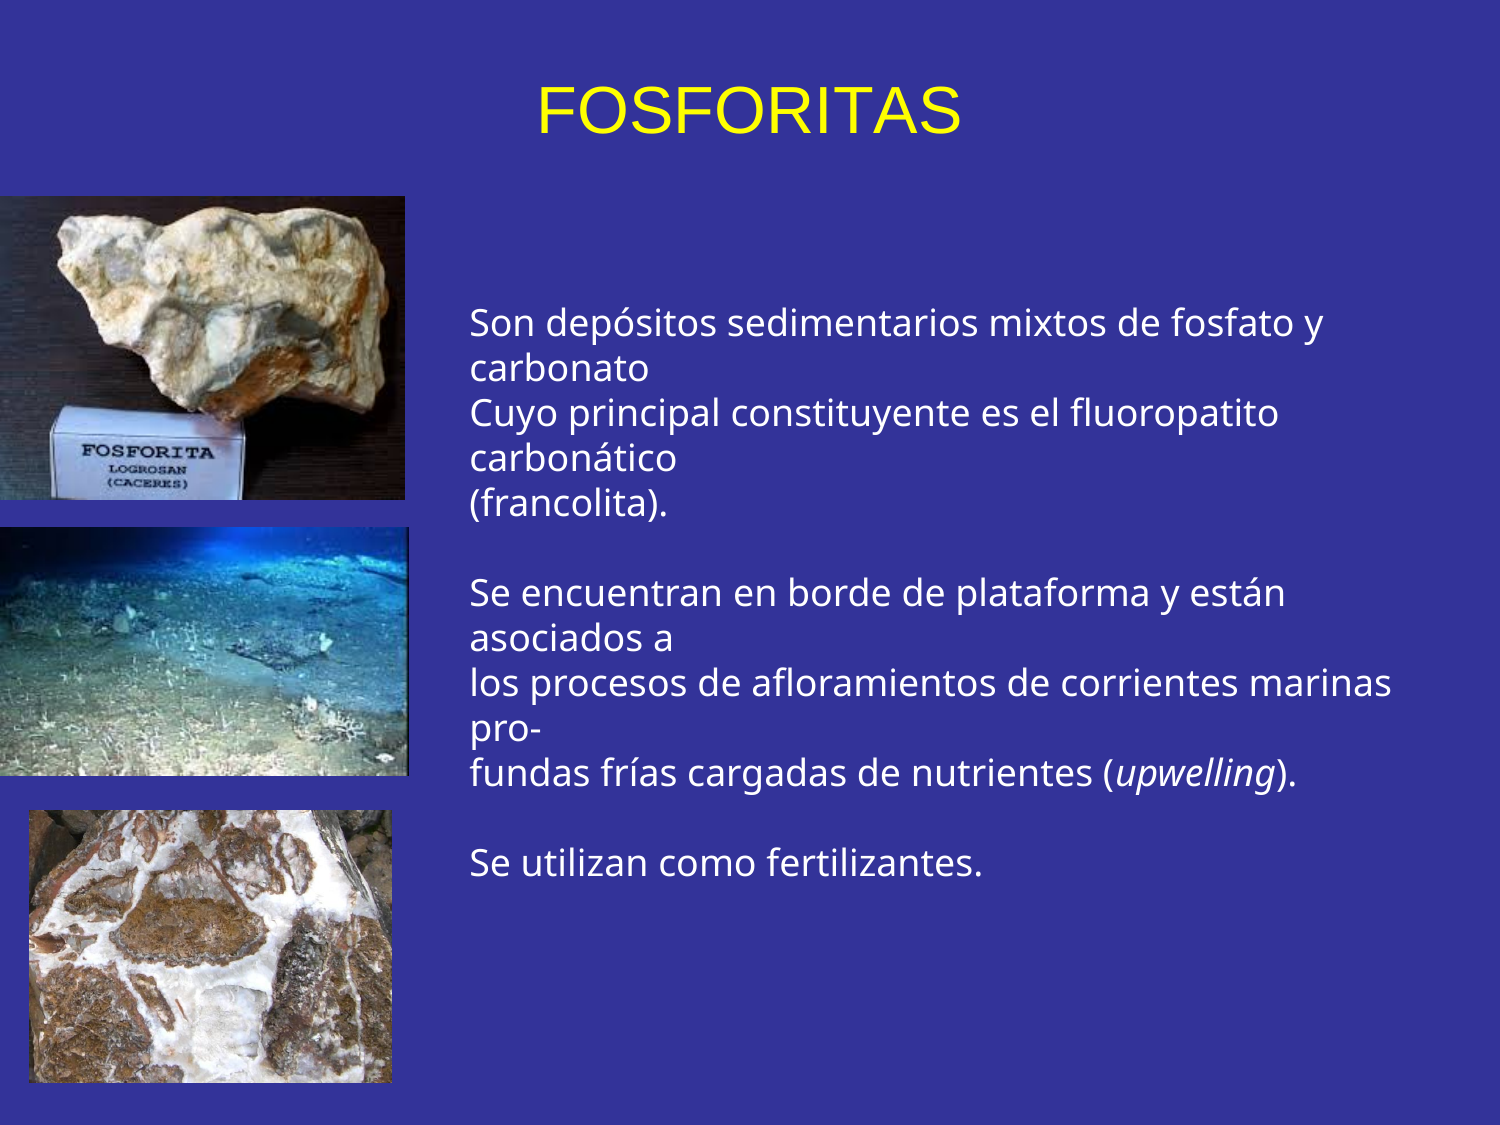

# FOSFORITAS
Son depósitos sedimentarios mixtos de fosfato y carbonato
Cuyo principal constituyente es el fluoropatito carbonático
(francolita).
Se encuentran en borde de plataforma y están asociados a
los procesos de afloramientos de corrientes marinas pro-
fundas frías cargadas de nutrientes (upwelling).
Se utilizan como fertilizantes.